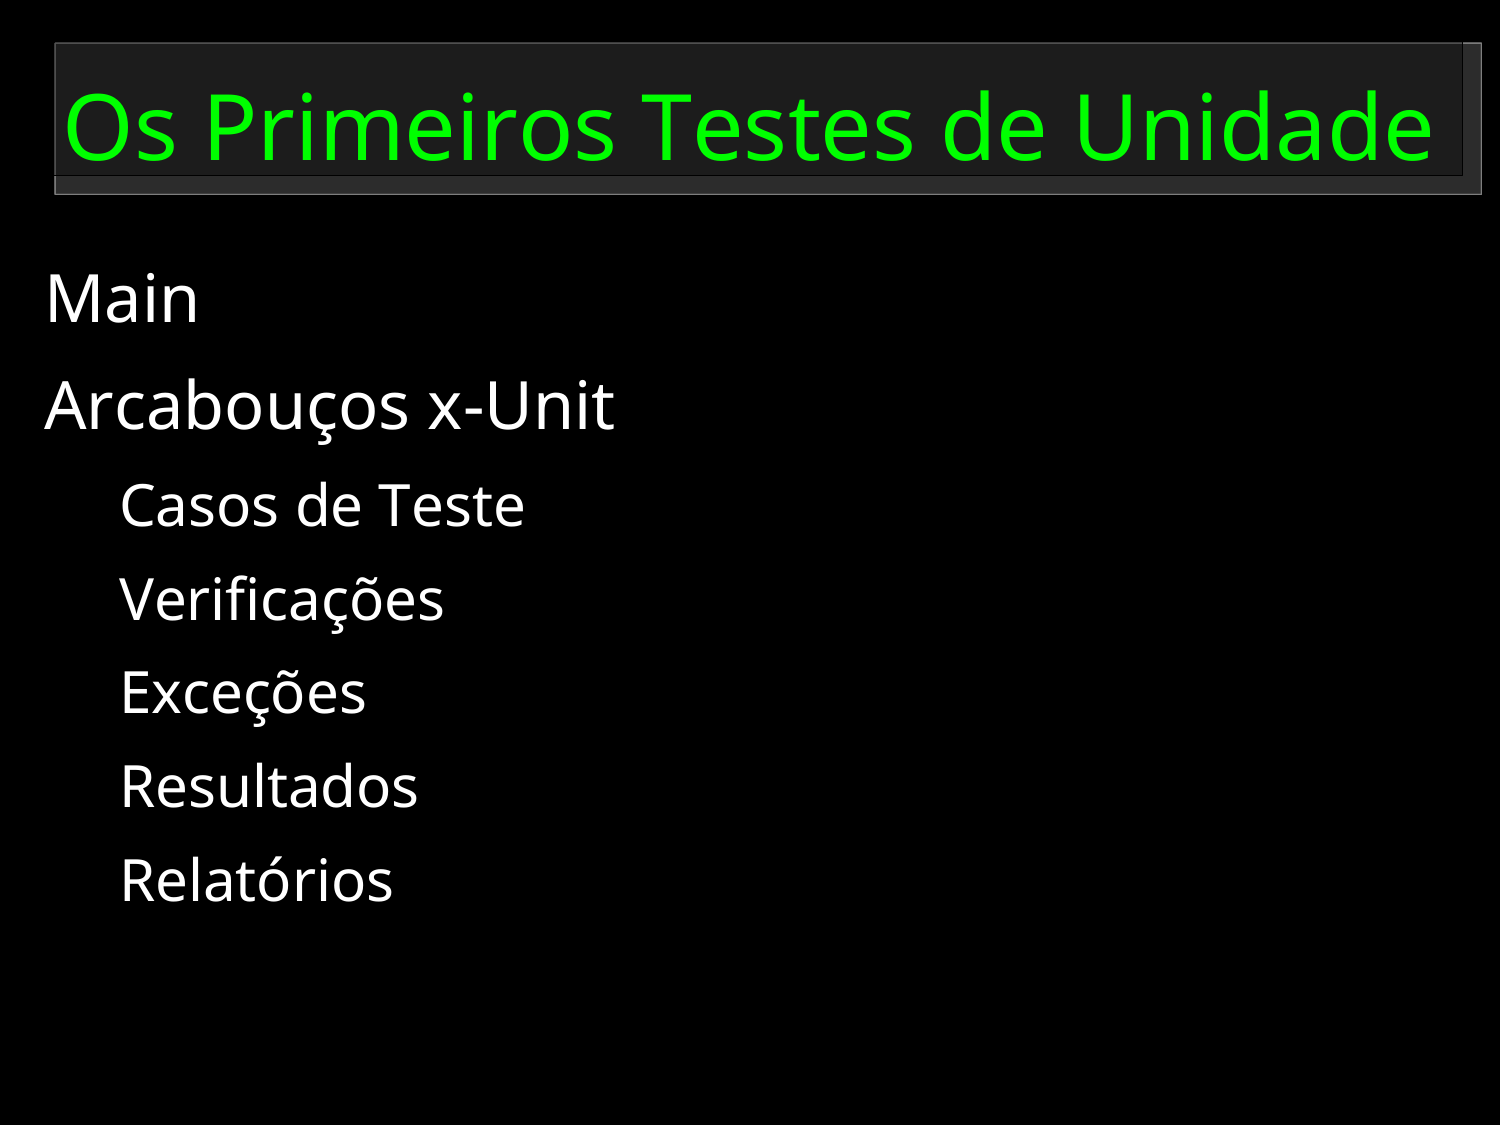

# Os Primeiros Testes de Unidade
Main
Arcabouços x-Unit
Casos de Teste
Verificações
Exceções
Resultados
Relatórios